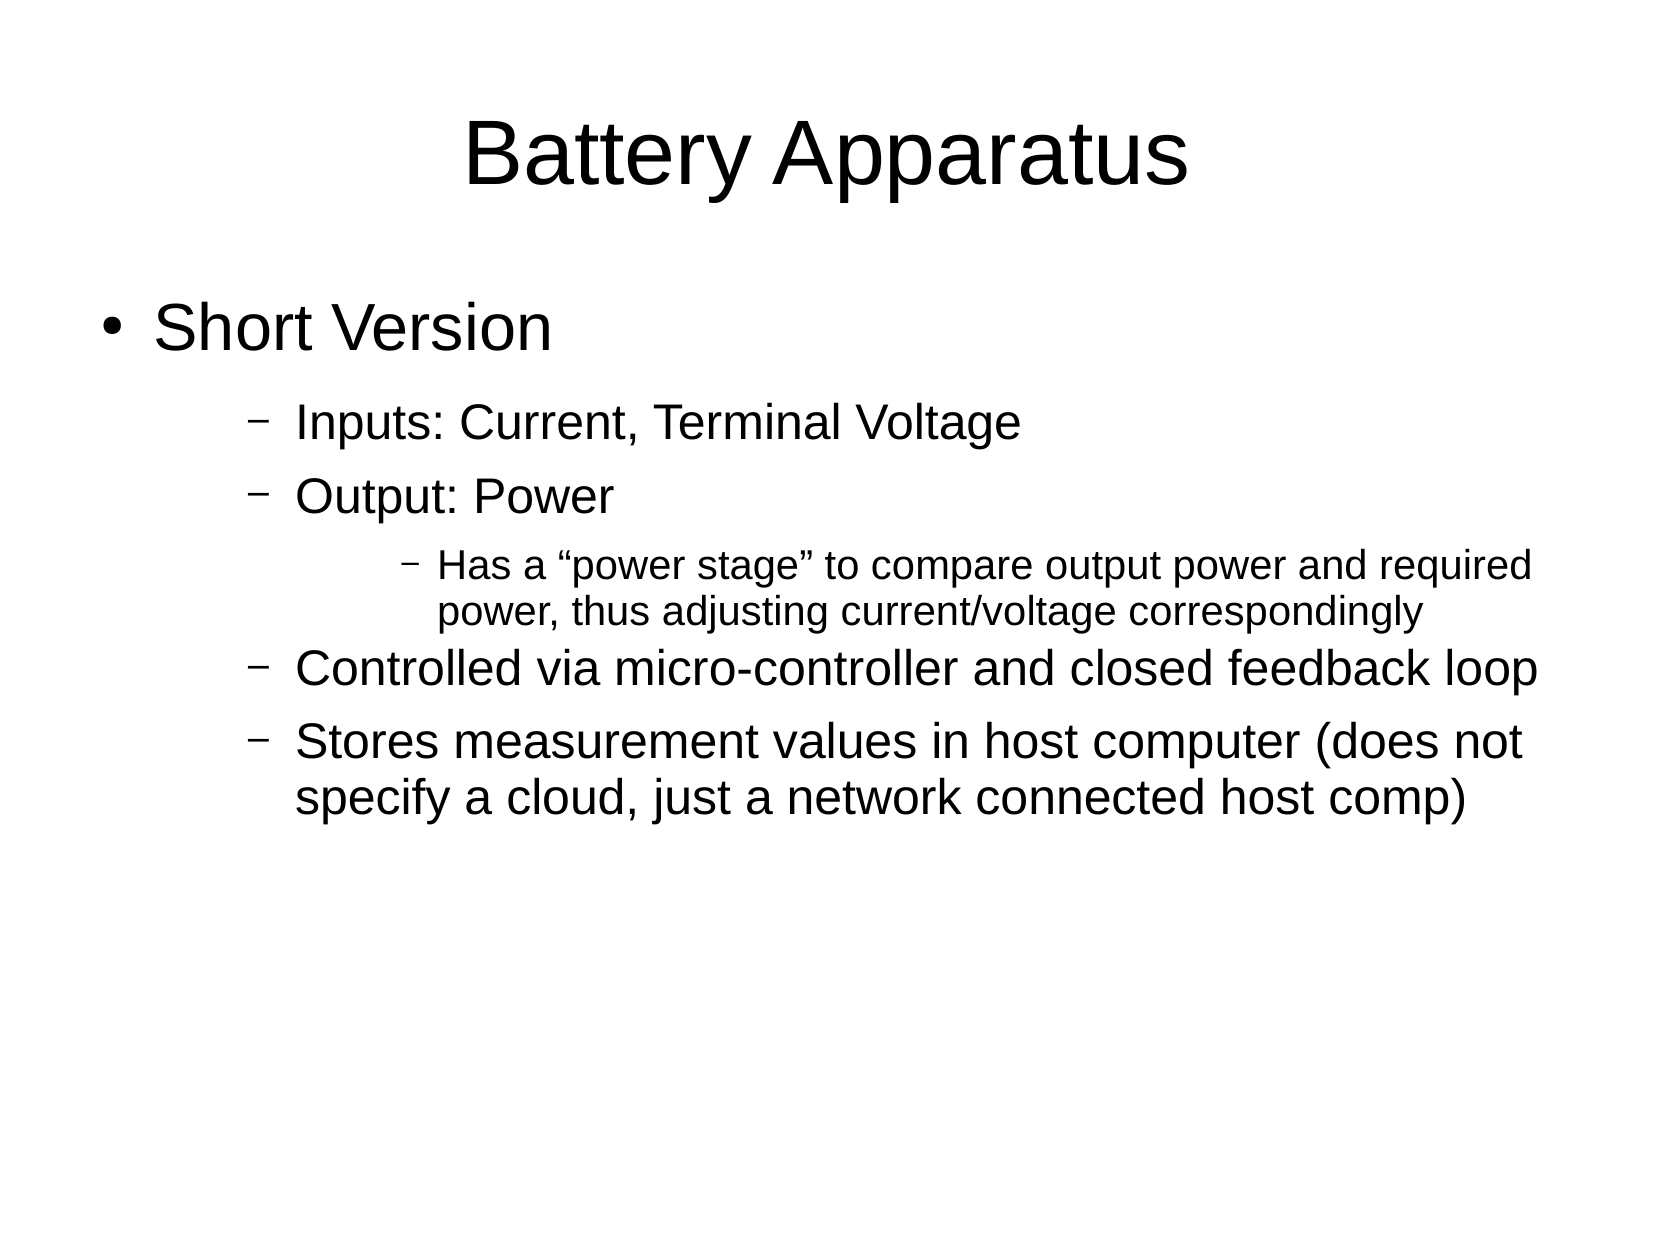

# Battery Apparatus
Short Version
Inputs: Current, Terminal Voltage
Output: Power
Has a “power stage” to compare output power and required power, thus adjusting current/voltage correspondingly
Controlled via micro-controller and closed feedback loop
Stores measurement values in host computer (does not specify a cloud, just a network connected host comp)